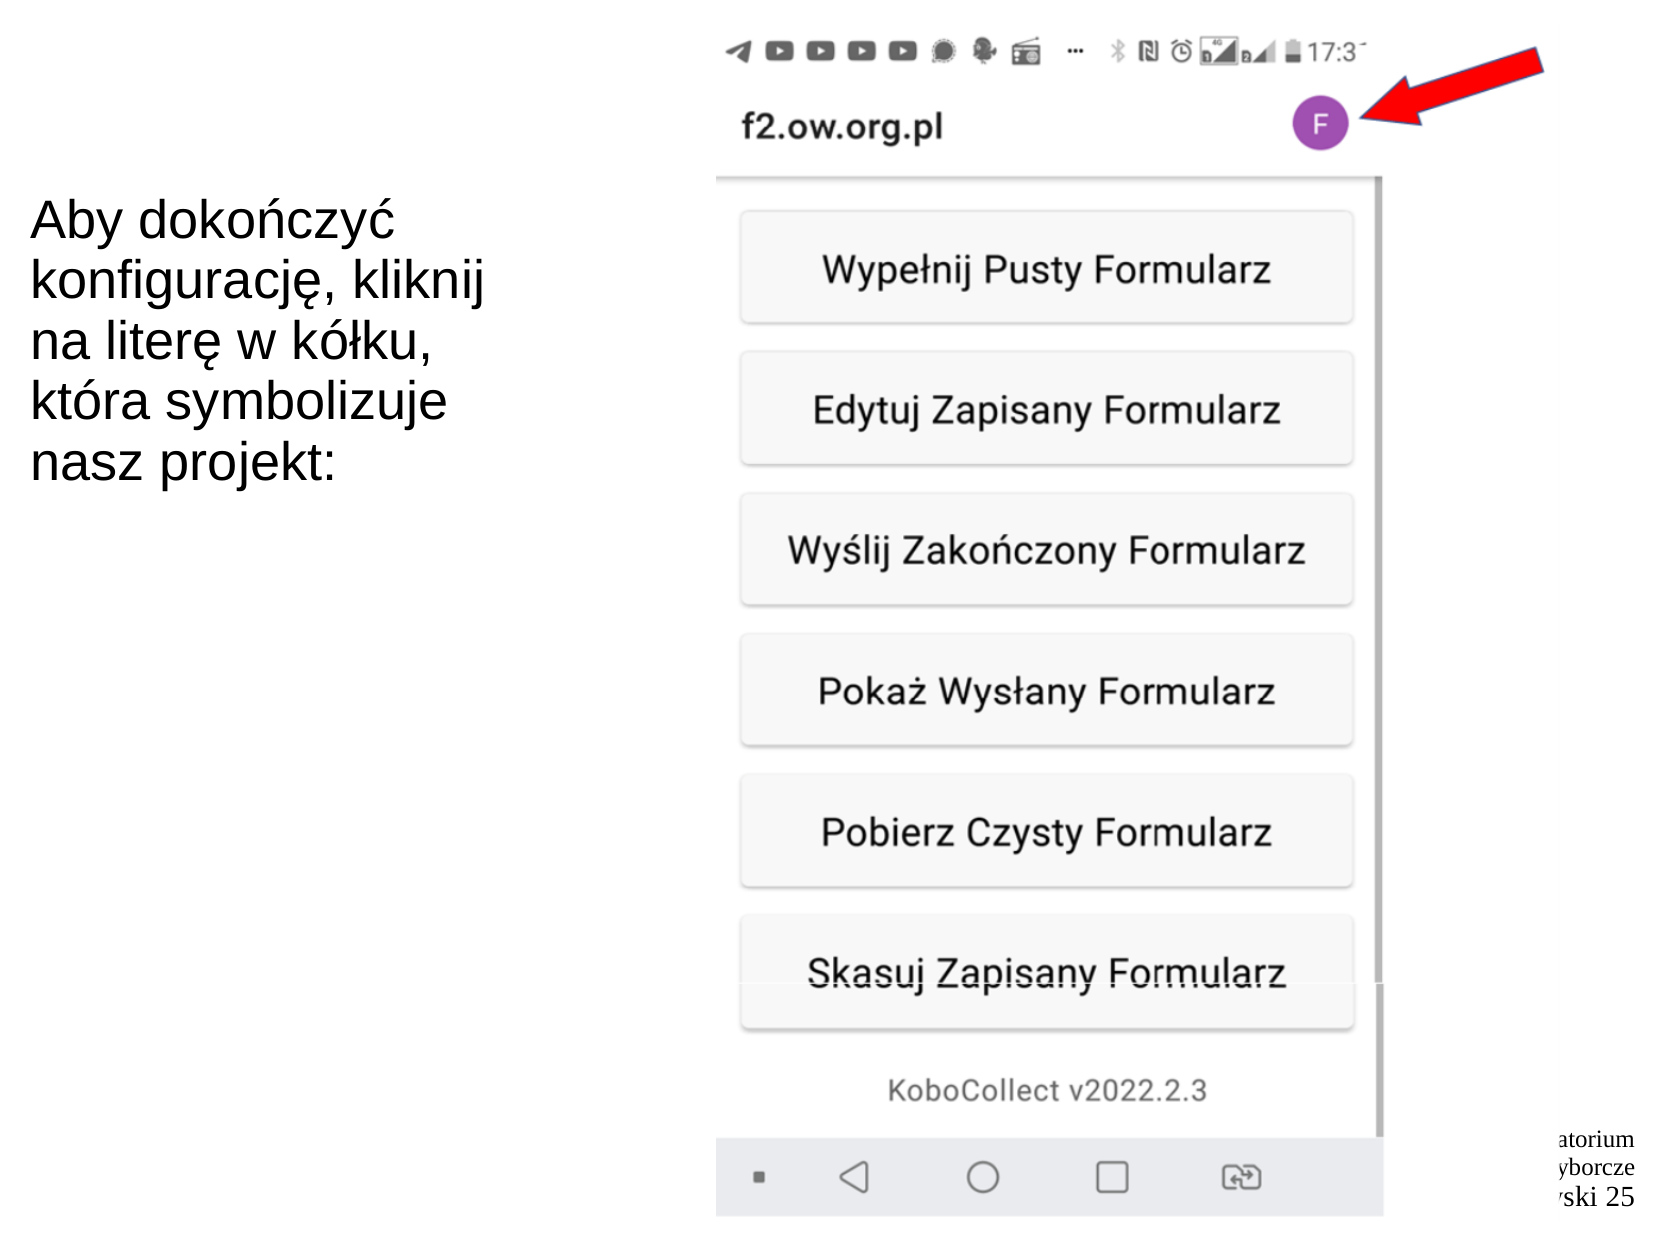

# Aby dokończyć konfigurację, kliknij na literę w kółku, która symbolizuje nasz projekt:
25